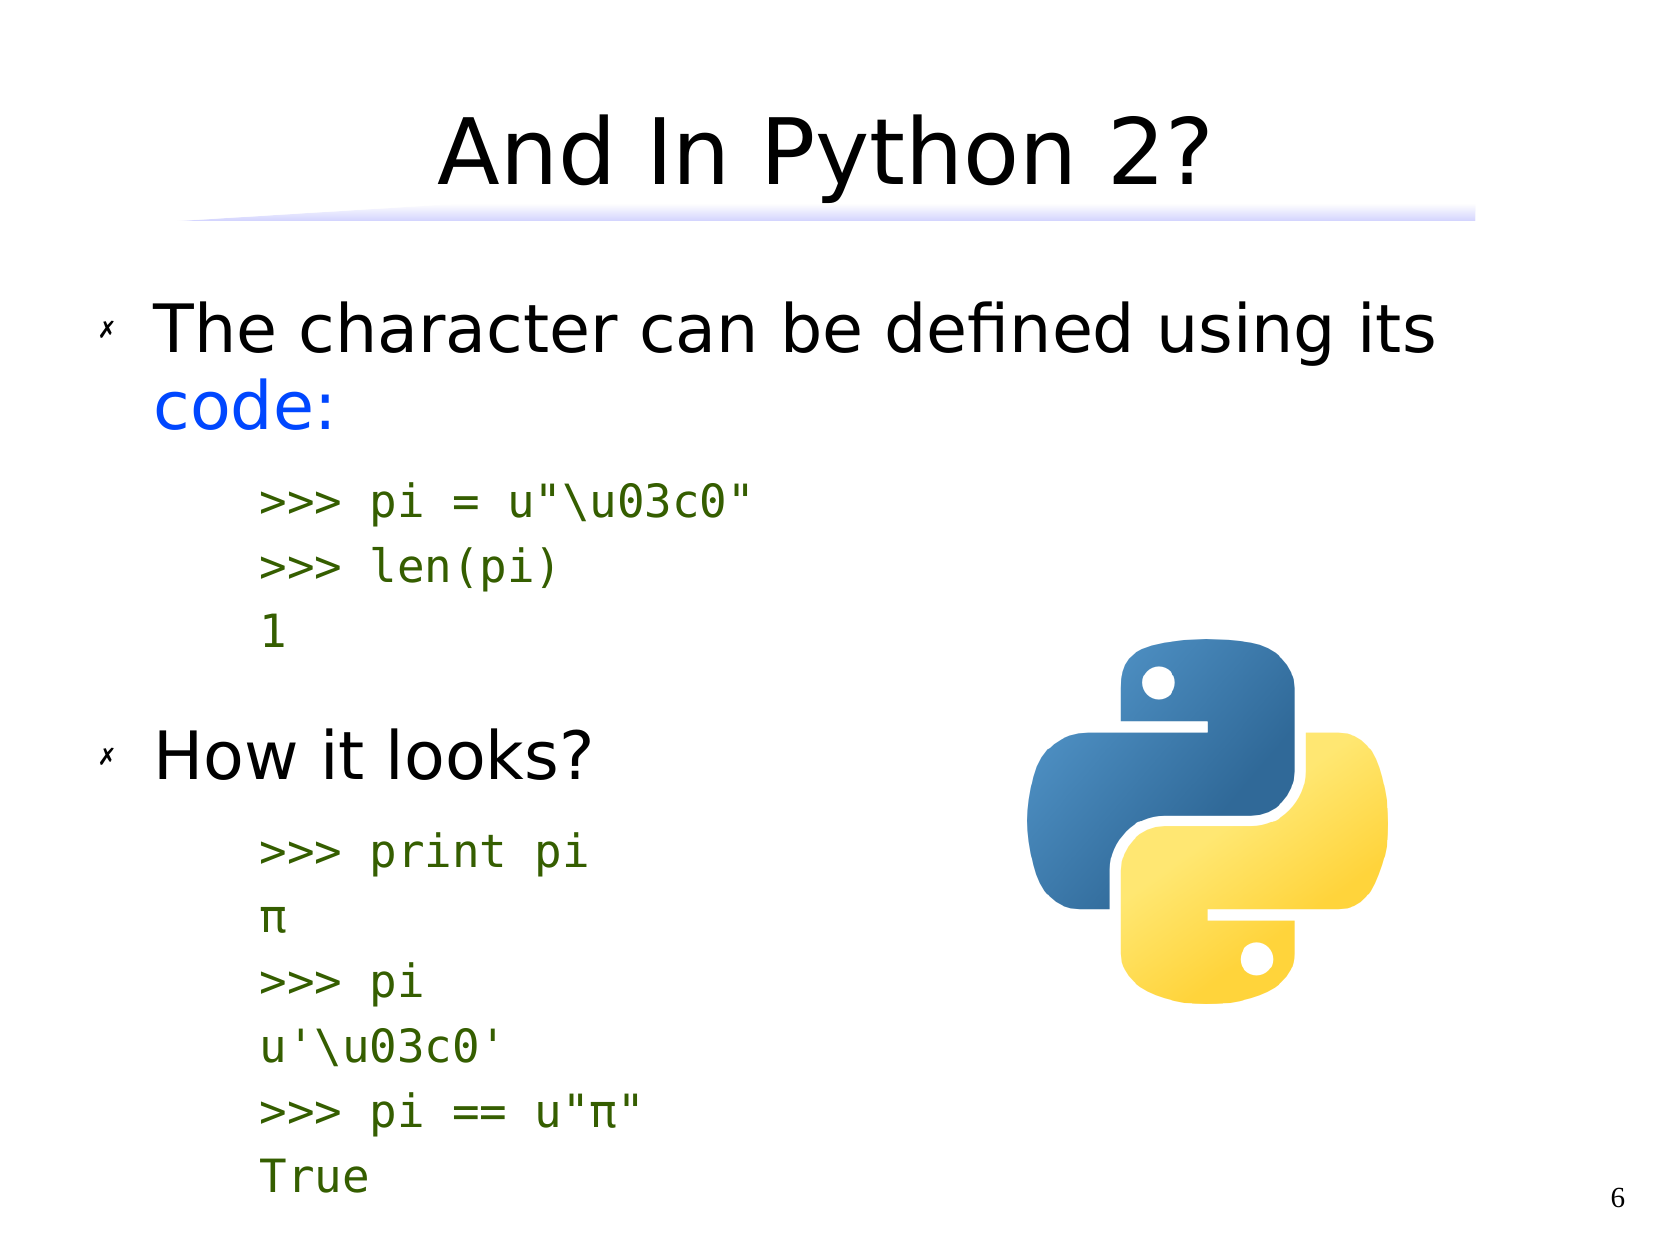

# And In Python 2?
The character can be defined using its code:
>>> pi = u"\u03c0"
>>> len(pi)
1
How it looks?
>>> print pi
π
>>> pi
u'\u03c0'
>>> pi == u"π"
True
6